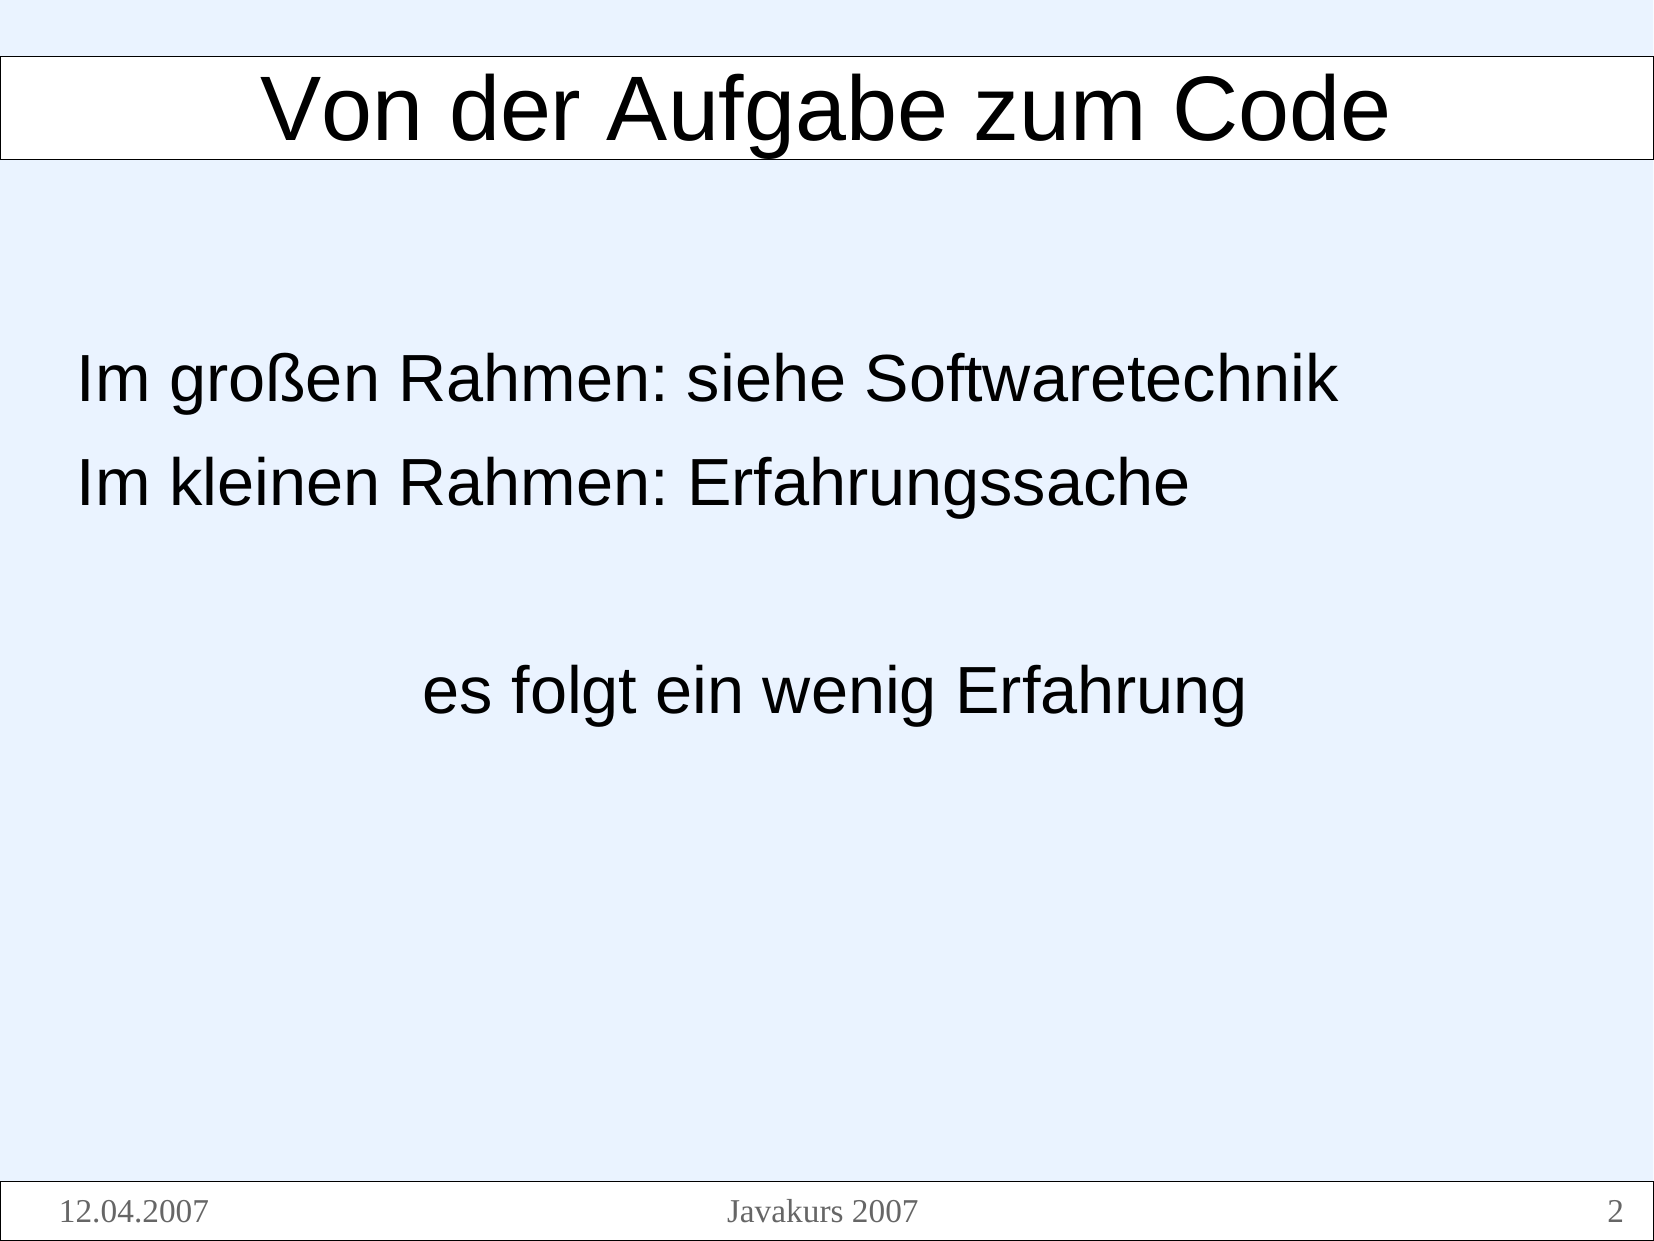

# Von der Aufgabe zum Code
Im großen Rahmen: siehe Softwaretechnik
Im kleinen Rahmen: Erfahrungssache
es folgt ein wenig Erfahrung
12.04.2007
Javakurs 2007
2